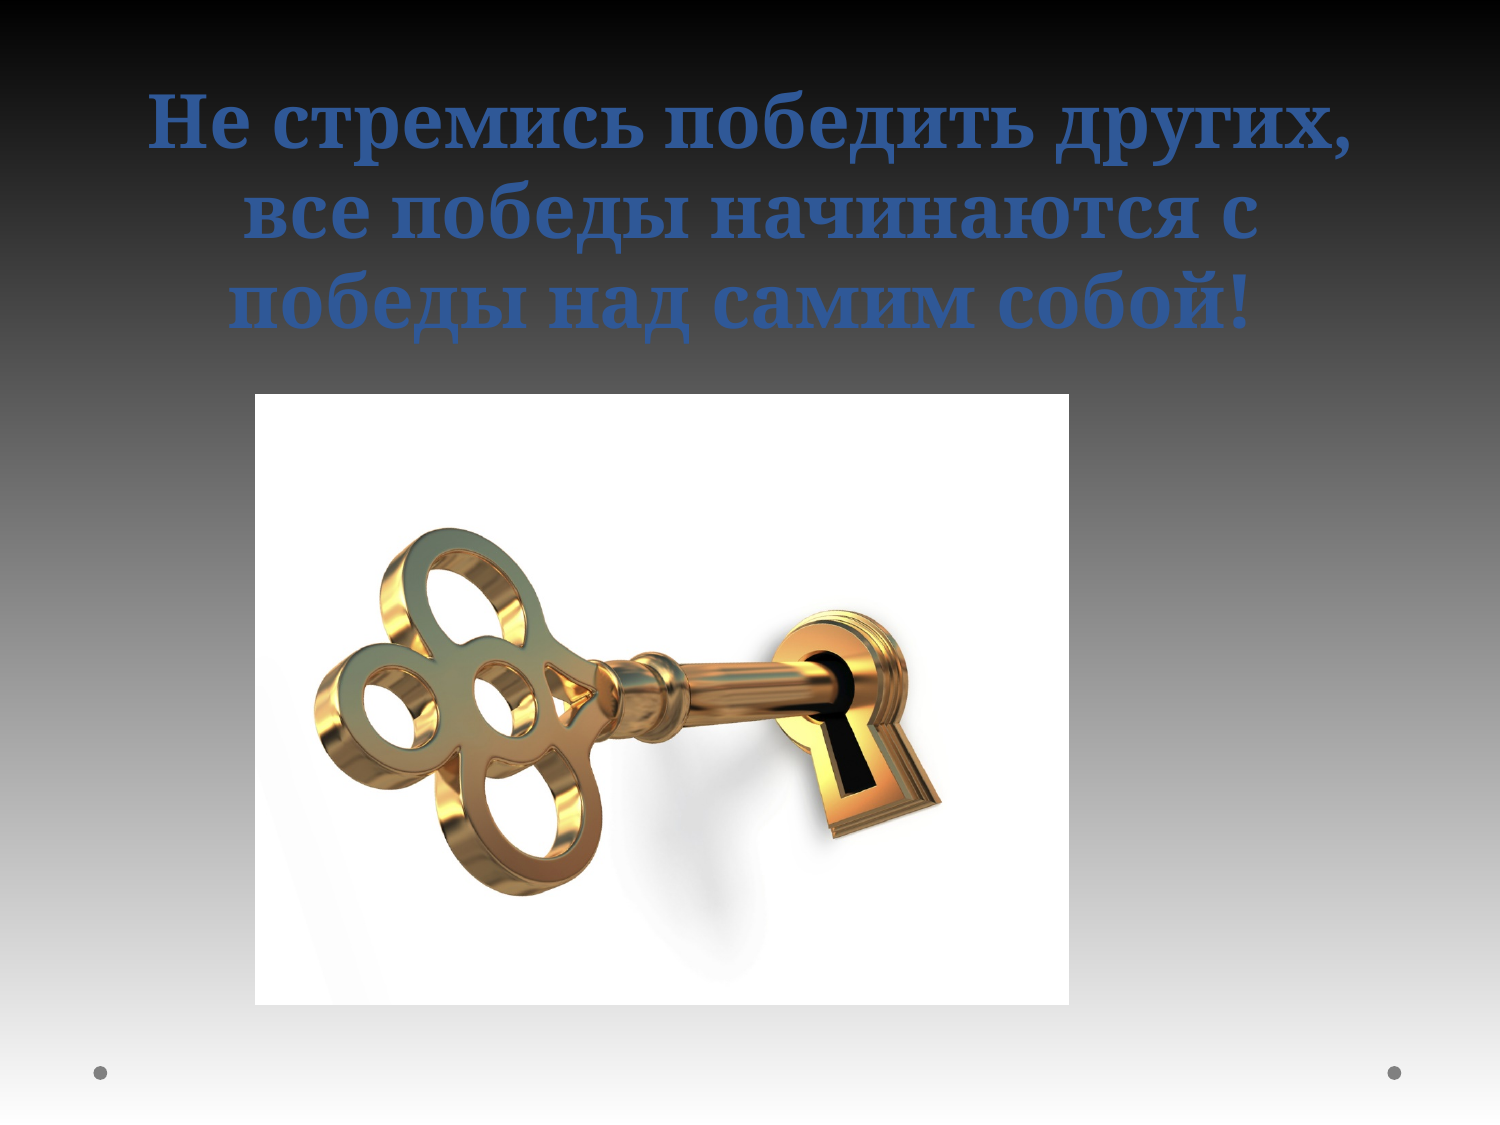

# Не стремись победить других, все победы начинаются с победы над самим собой!